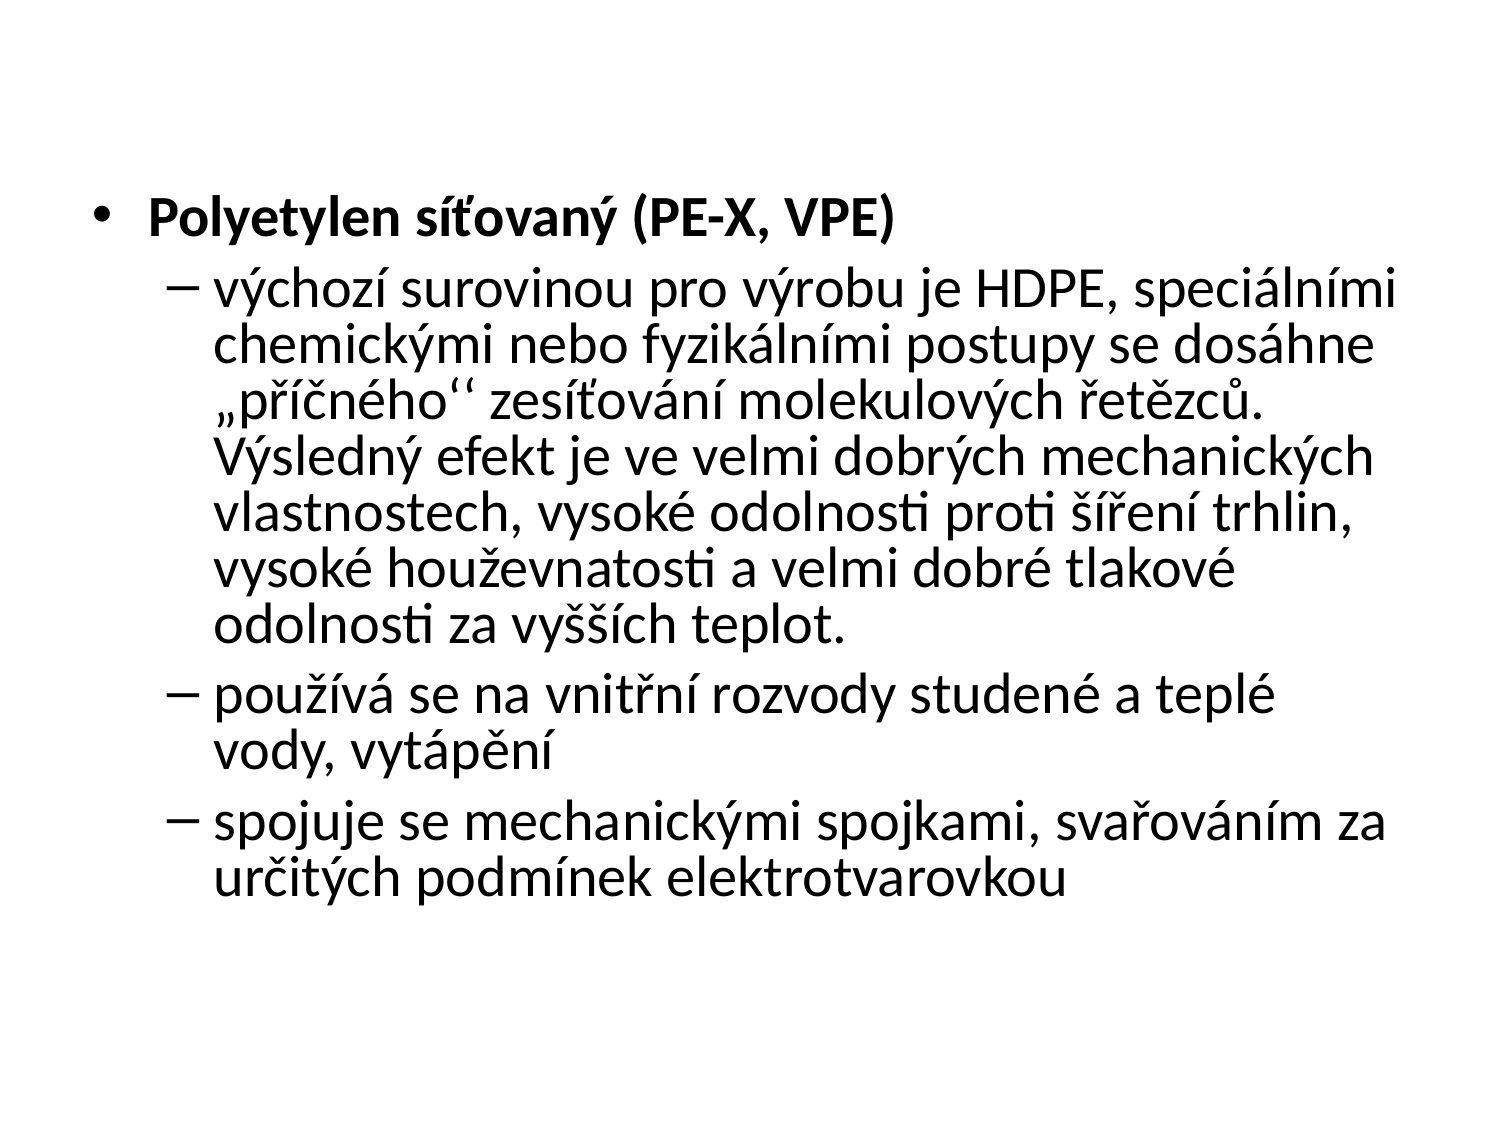

#
Polyetylen síťovaný (PE-X, VPE)
výchozí surovinou pro výrobu je HDPE, speciálními chemickými nebo fyzikálními postupy se dosáhne „příčného‘‘ zesíťování molekulových řetězců. Výsledný efekt je ve velmi dobrých mechanických vlastnostech, vysoké odolnosti proti šíření trhlin, vysoké houževnatosti a velmi dobré tlakové odolnosti za vyšších teplot.
používá se na vnitřní rozvody studené a teplé vody, vytápění
spojuje se mechanickými spojkami, svařováním za určitých podmínek elektrotvarovkou